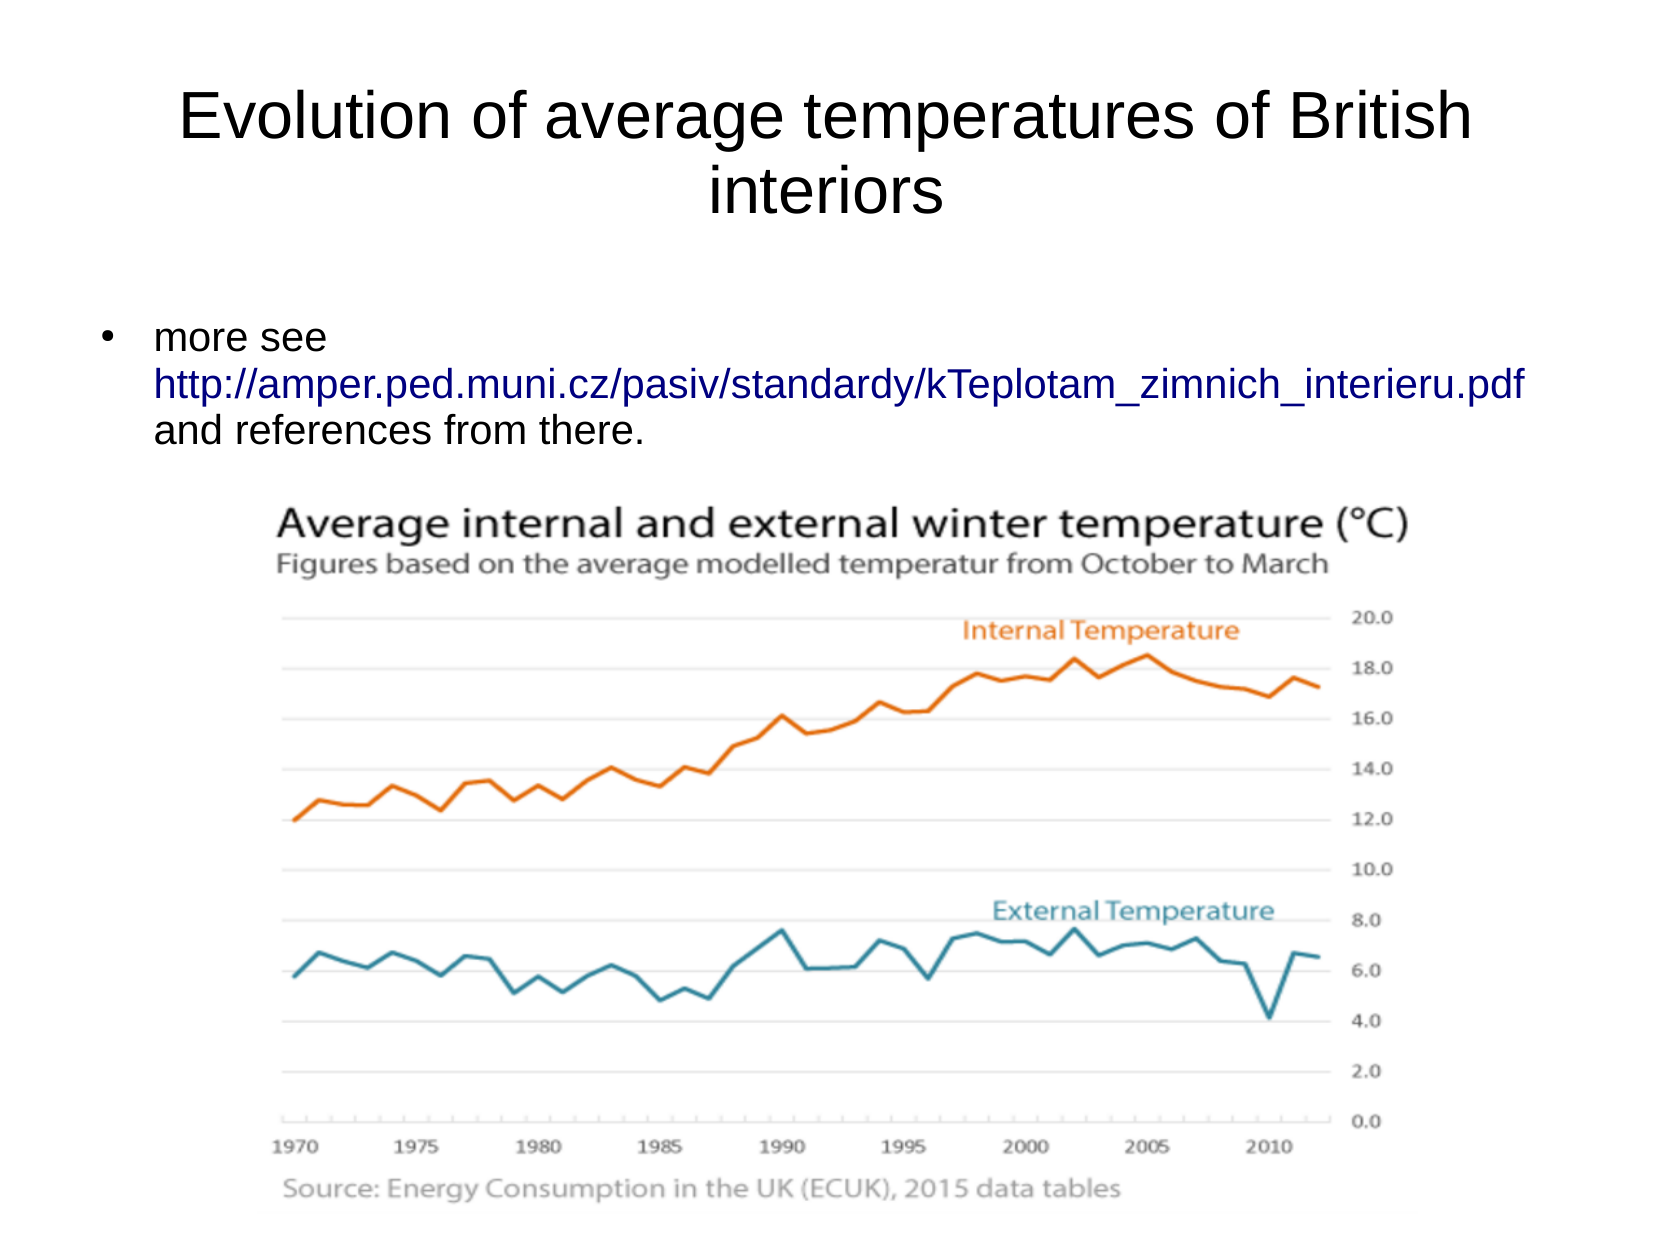

# Evolution of average temperatures of British interiors
more see http://amper.ped.muni.cz/pasiv/standardy/kTeplotam_zimnich_interieru.pdf and references from there.